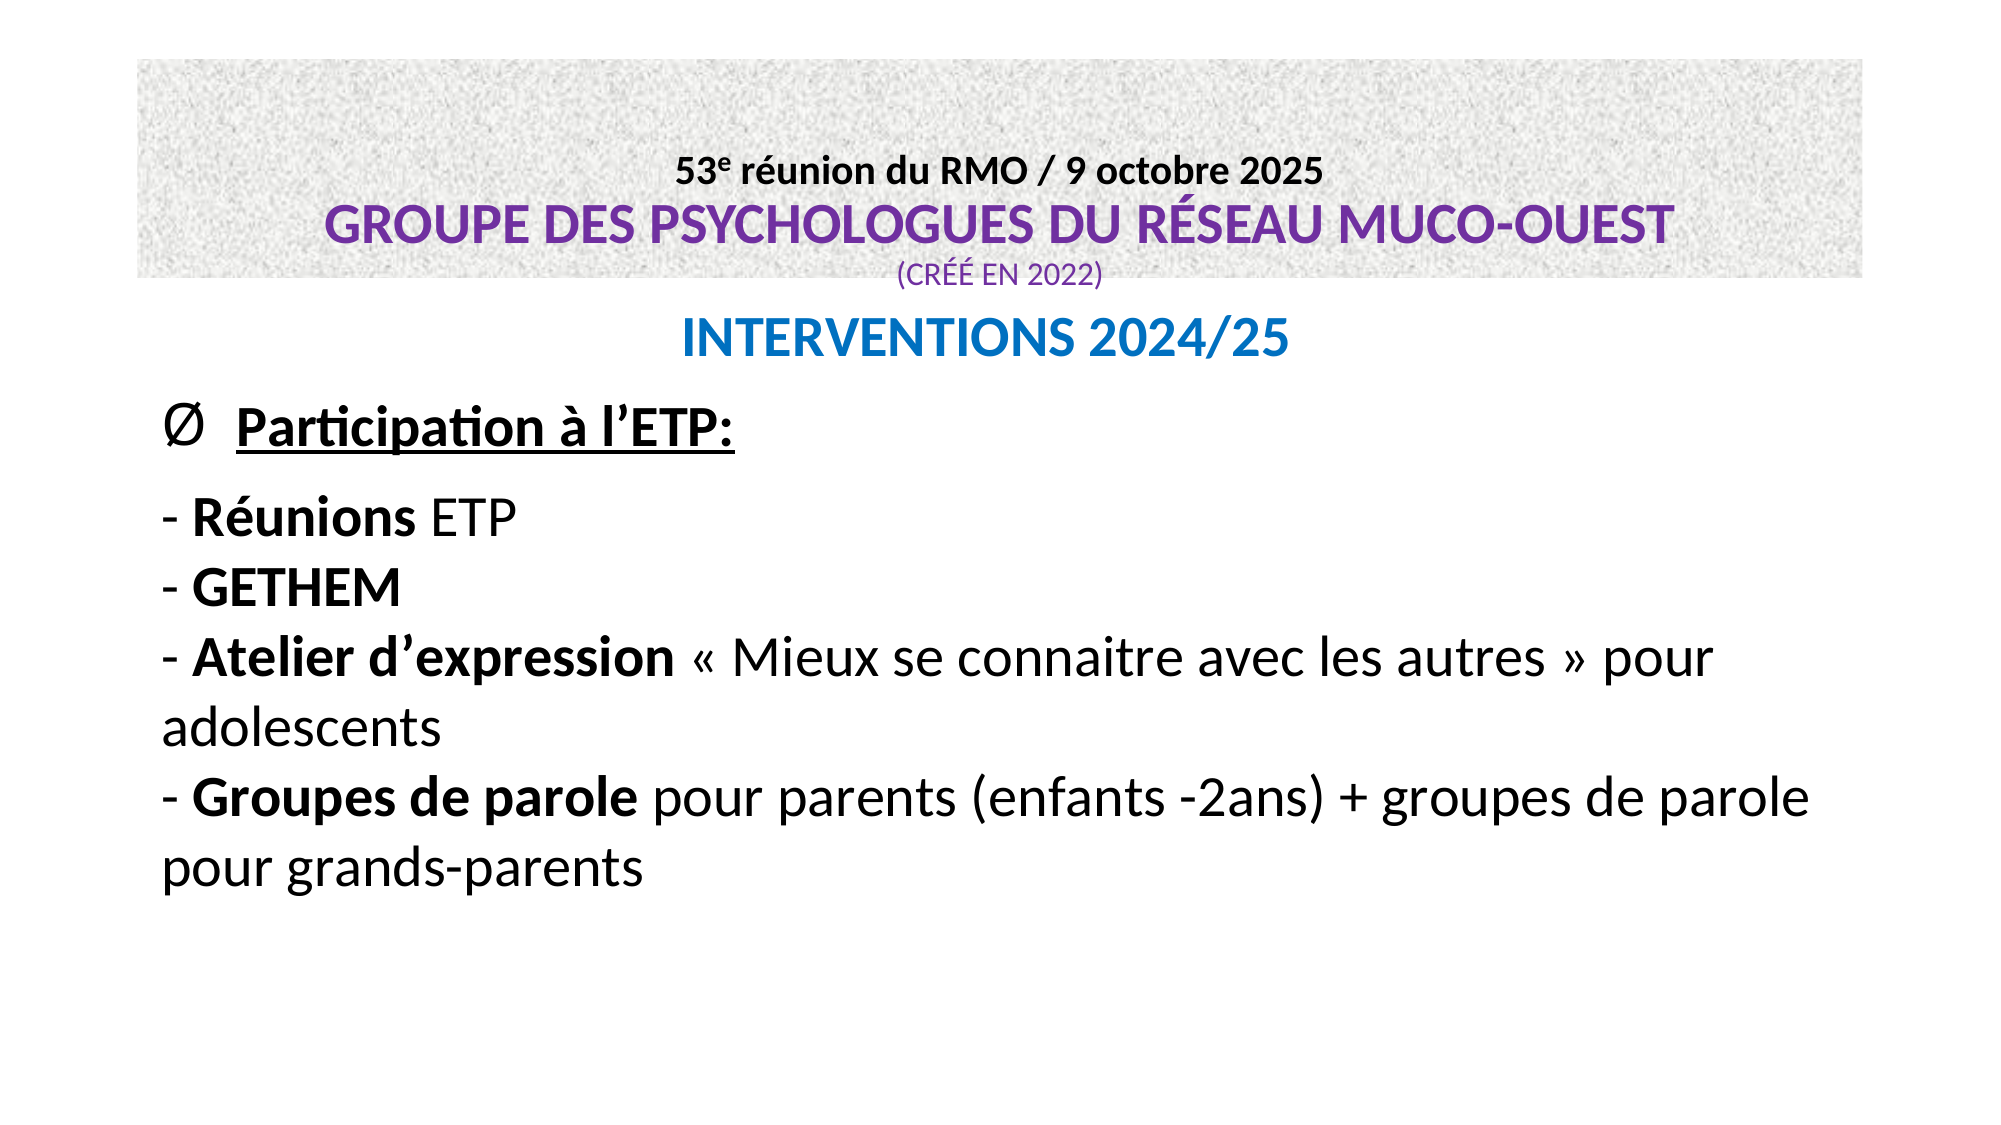

# 53e réunion du RMO / 9 octobre 2025 Groupe des psychologues du Réseau Muco-Ouest (créé en 2022)
Interventions 2024/25
Participation à l’ETP:
- Réunions ETP
- GETHEM
- Atelier d’expression « Mieux se connaitre avec les autres » pour adolescents
- Groupes de parole pour parents (enfants -2ans) + groupes de parole pour grands-parents